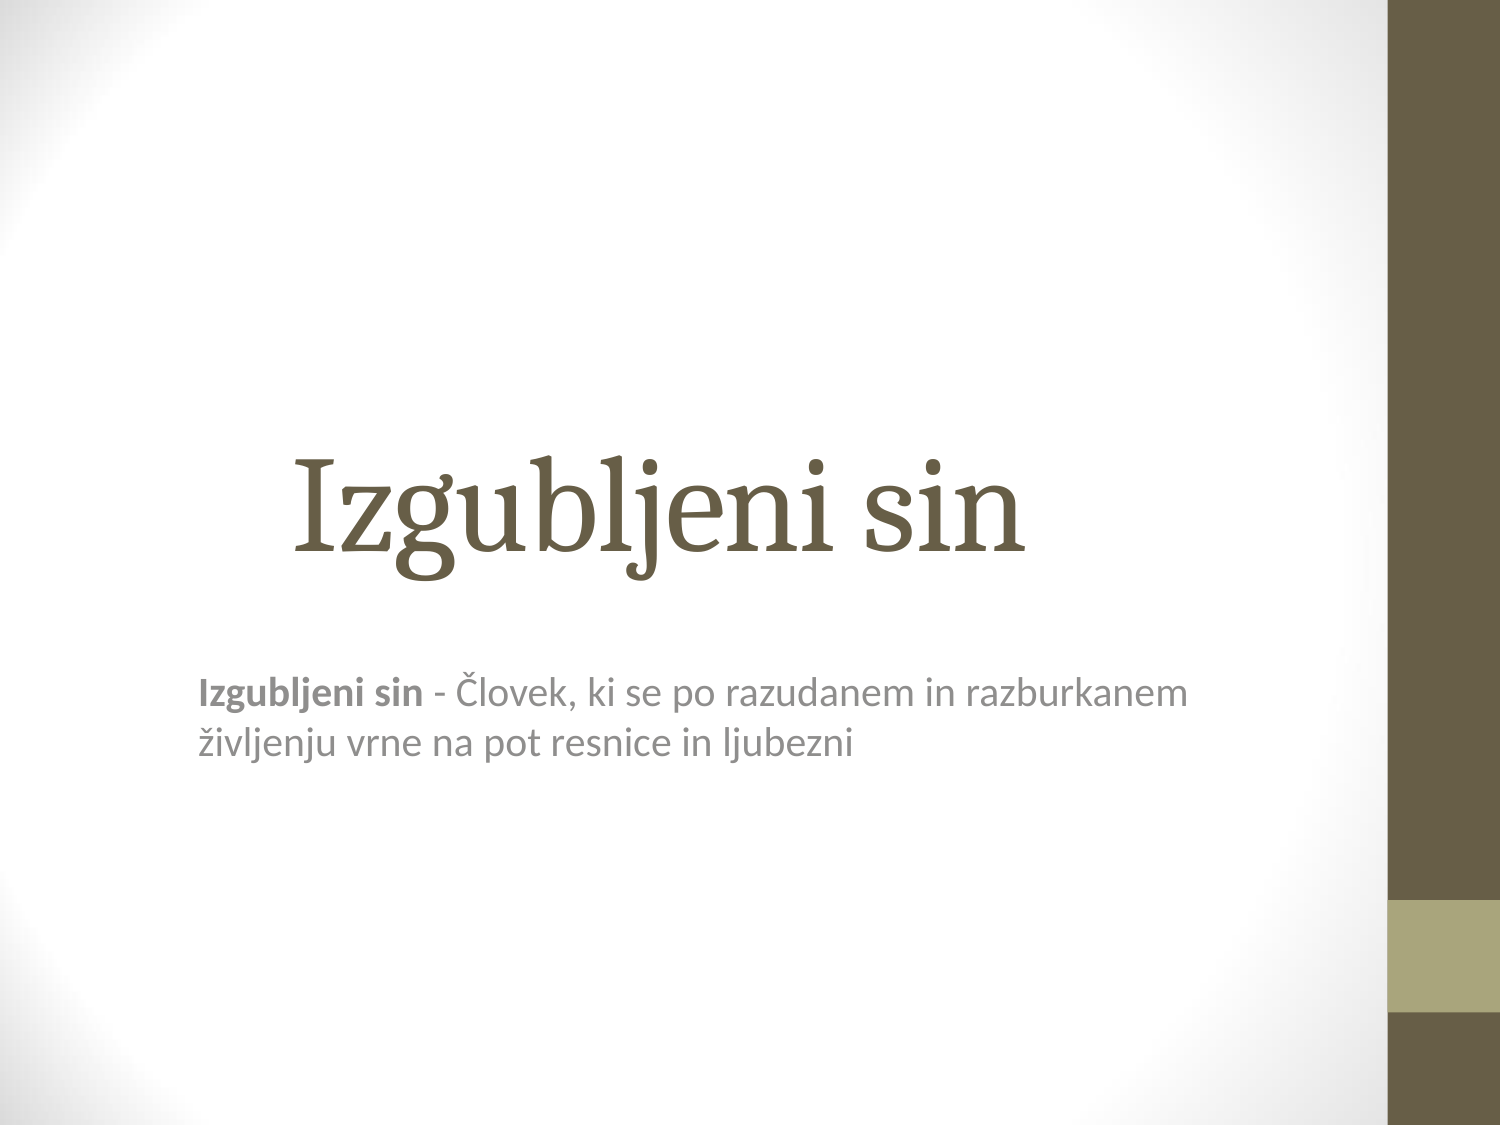

# Izgubljeni sin
Izgubljeni sin - Človek, ki se po razudanem in razburkanem življenju vrne na pot resnice in ljubezni